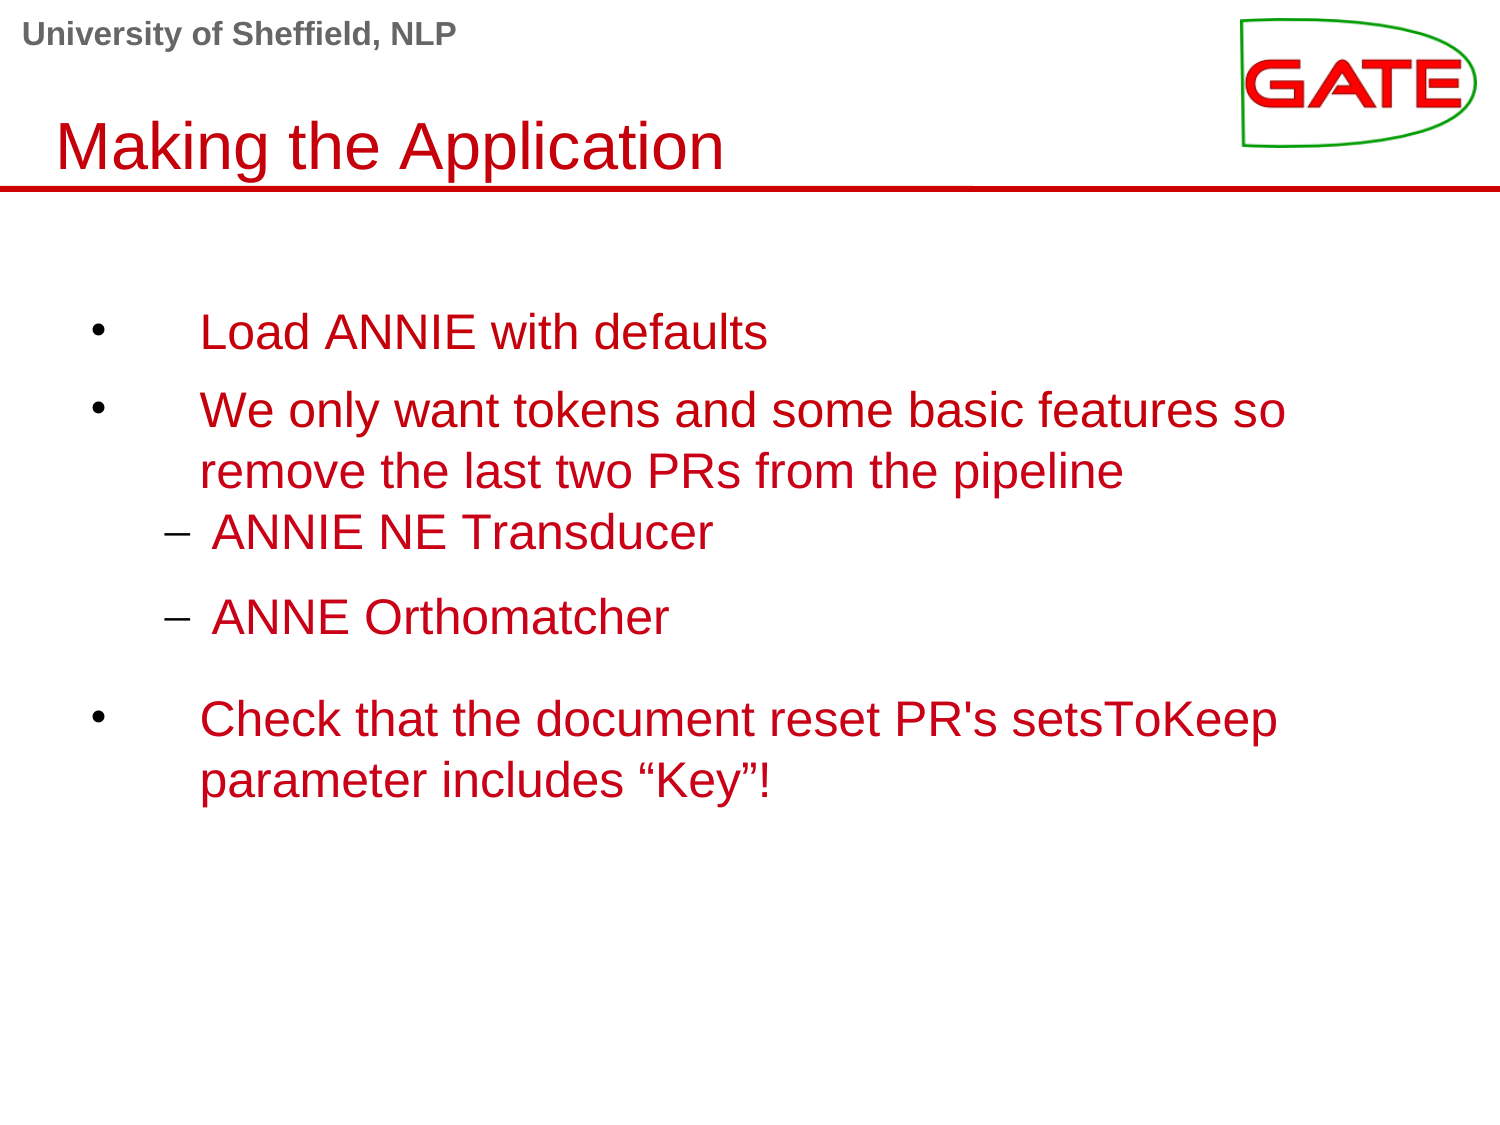

# Making the Application
Load ANNIE with defaults
We only want tokens and some basic features so remove the last two PRs from the pipeline
ANNIE NE Transducer
ANNE Orthomatcher
Check that the document reset PR's setsToKeep parameter includes “Key”!